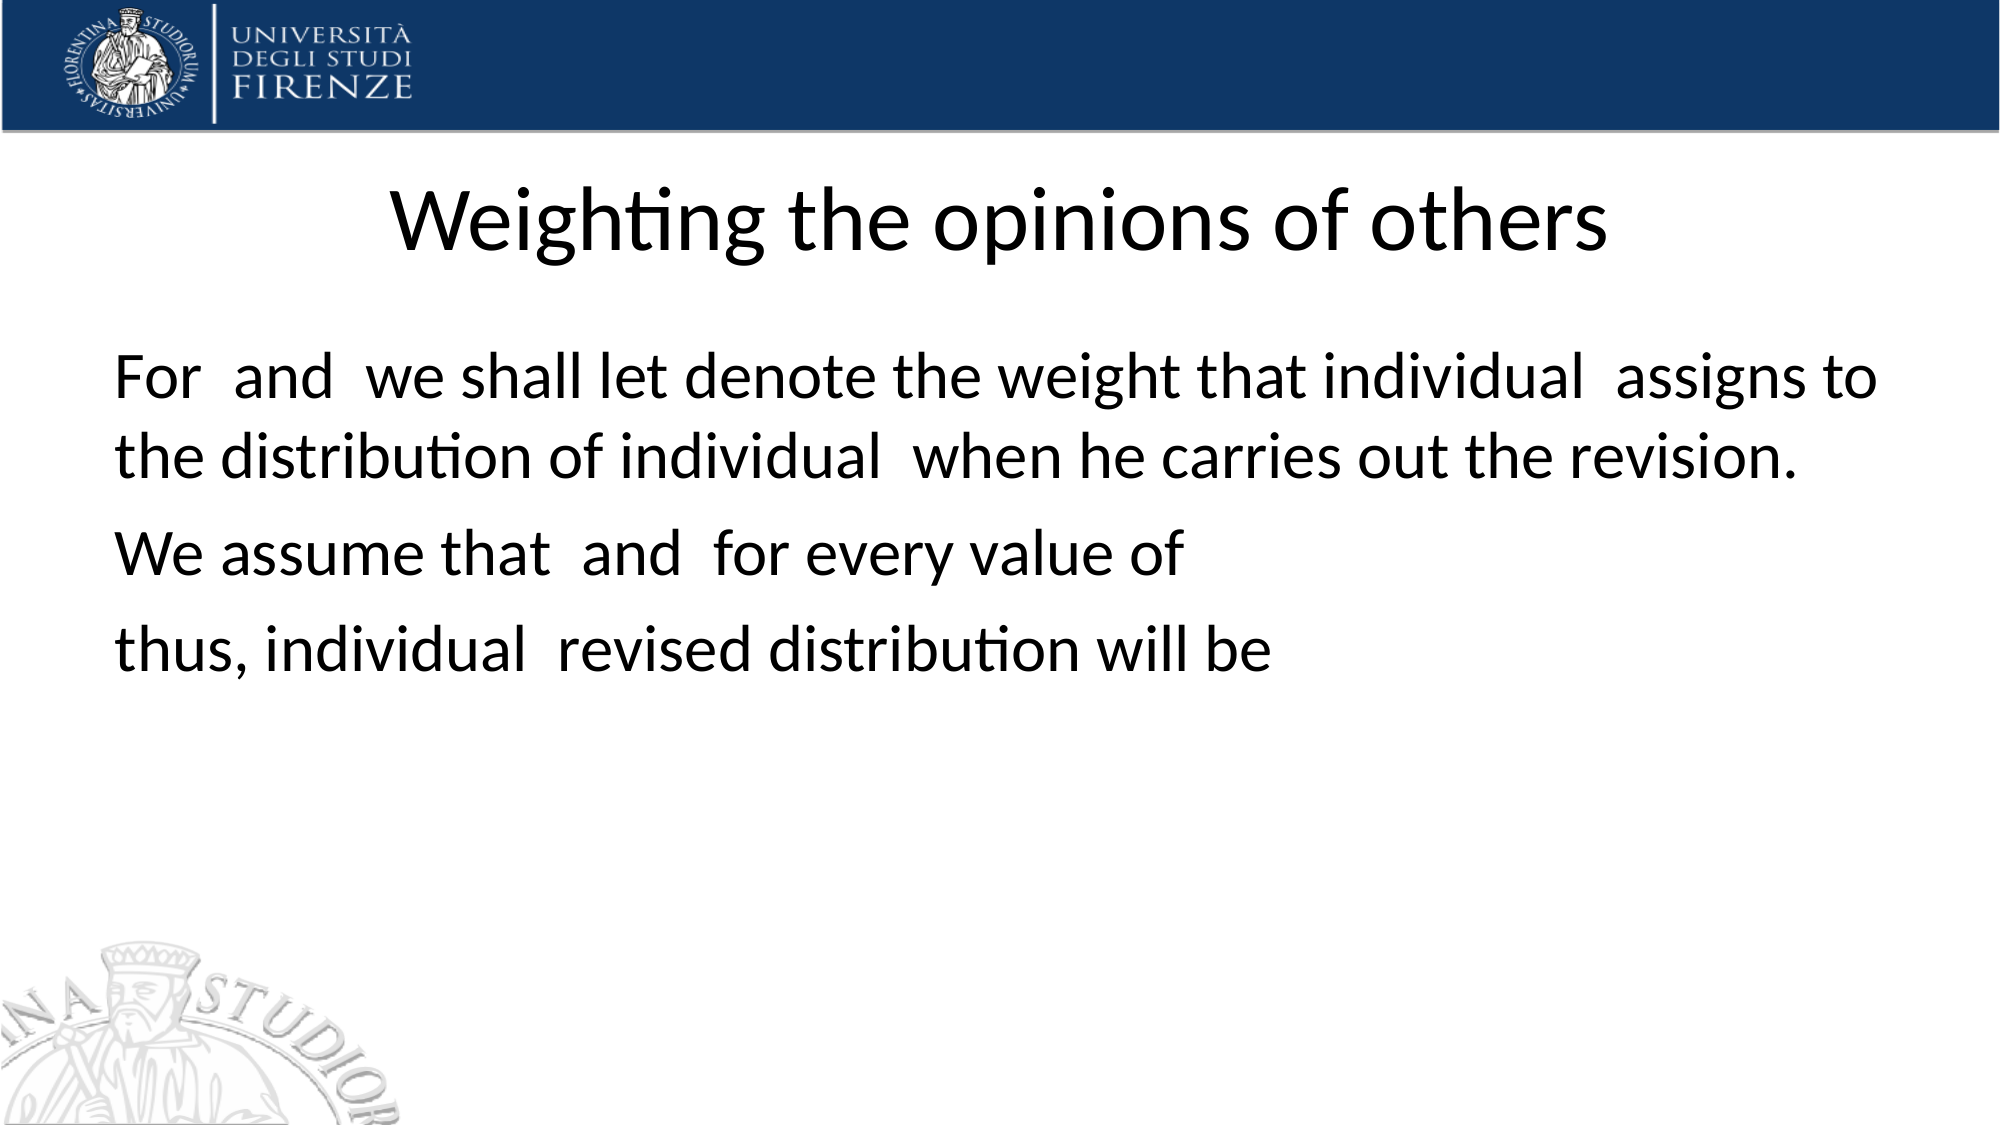

# Weighting the opinions of others
For and we shall let denote the weight that individual assigns to the distribution of individual when he carries out the revision.
We assume that and for every value of
thus, individual revised distribution will be